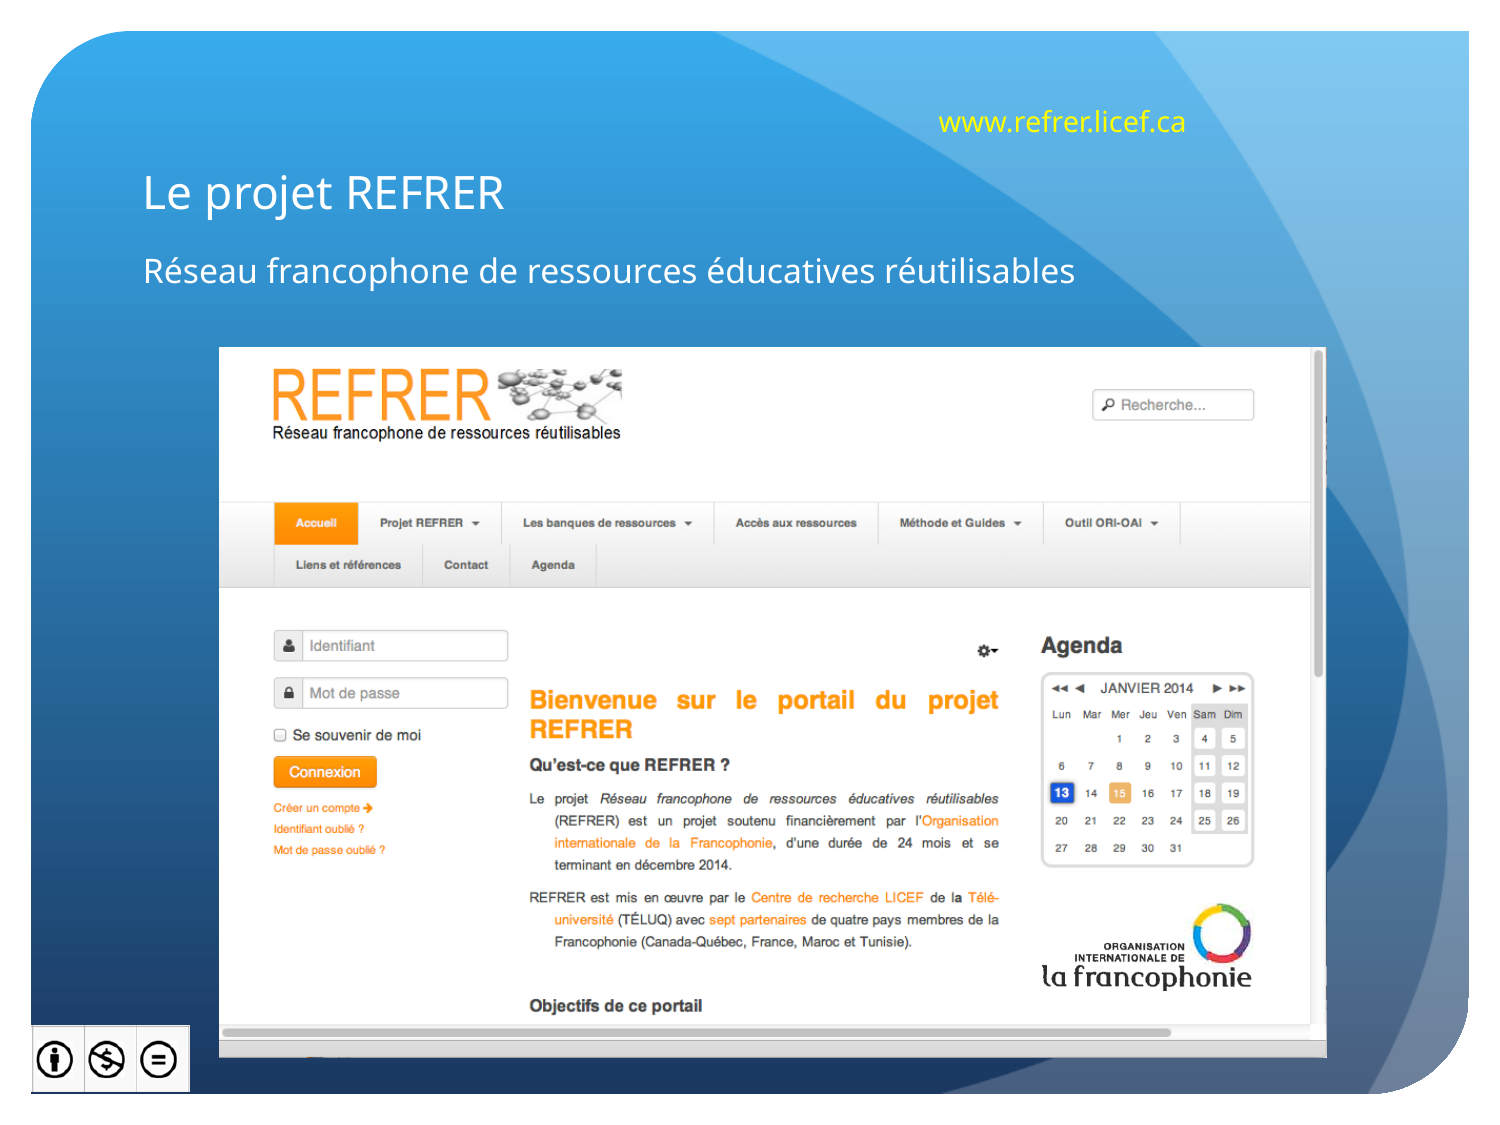

www.refrer.licef.ca
# Le projet REFRER Réseau francophone de ressources éducatives réutilisables